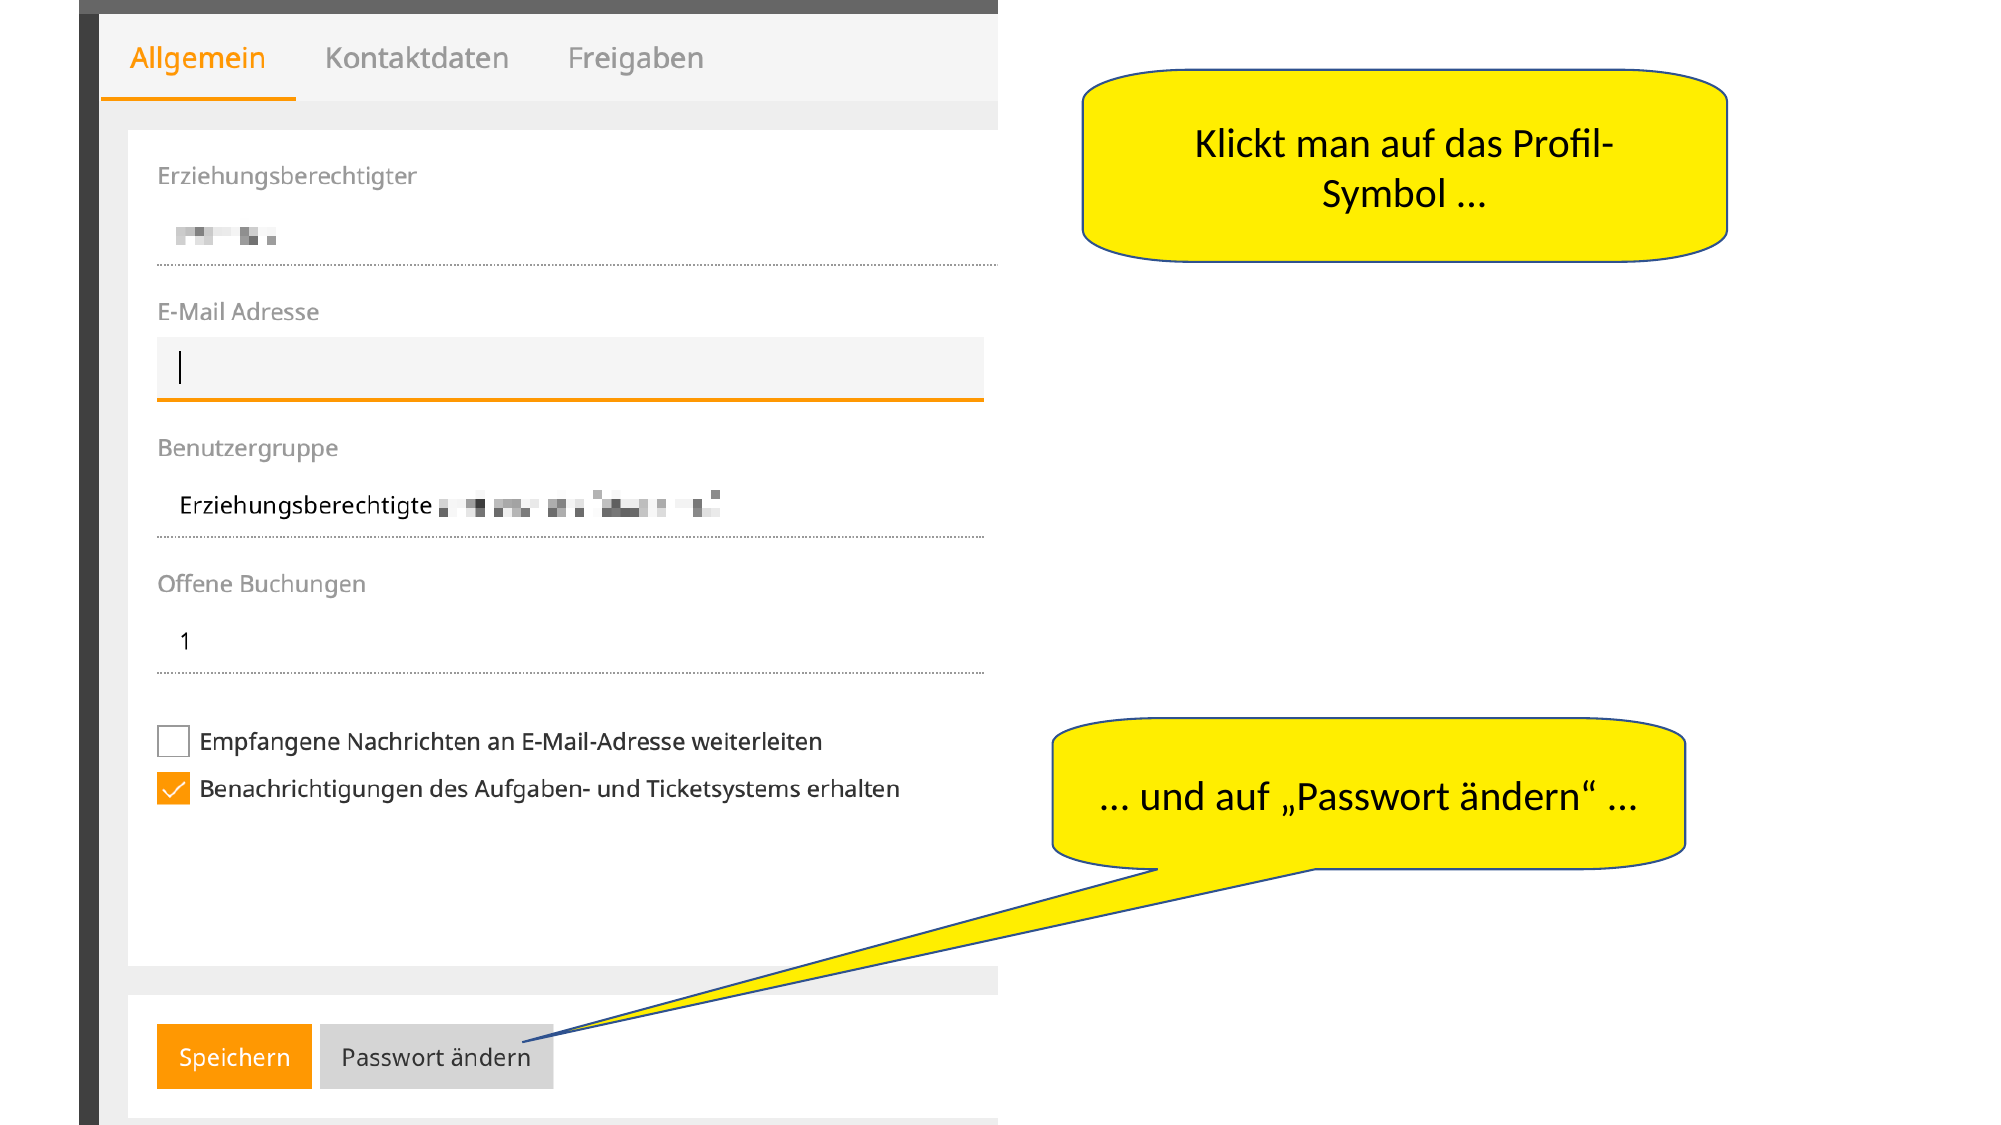

Klickt man auf das Profil-Symbol ...
... und auf „Passwort ändern“ ...